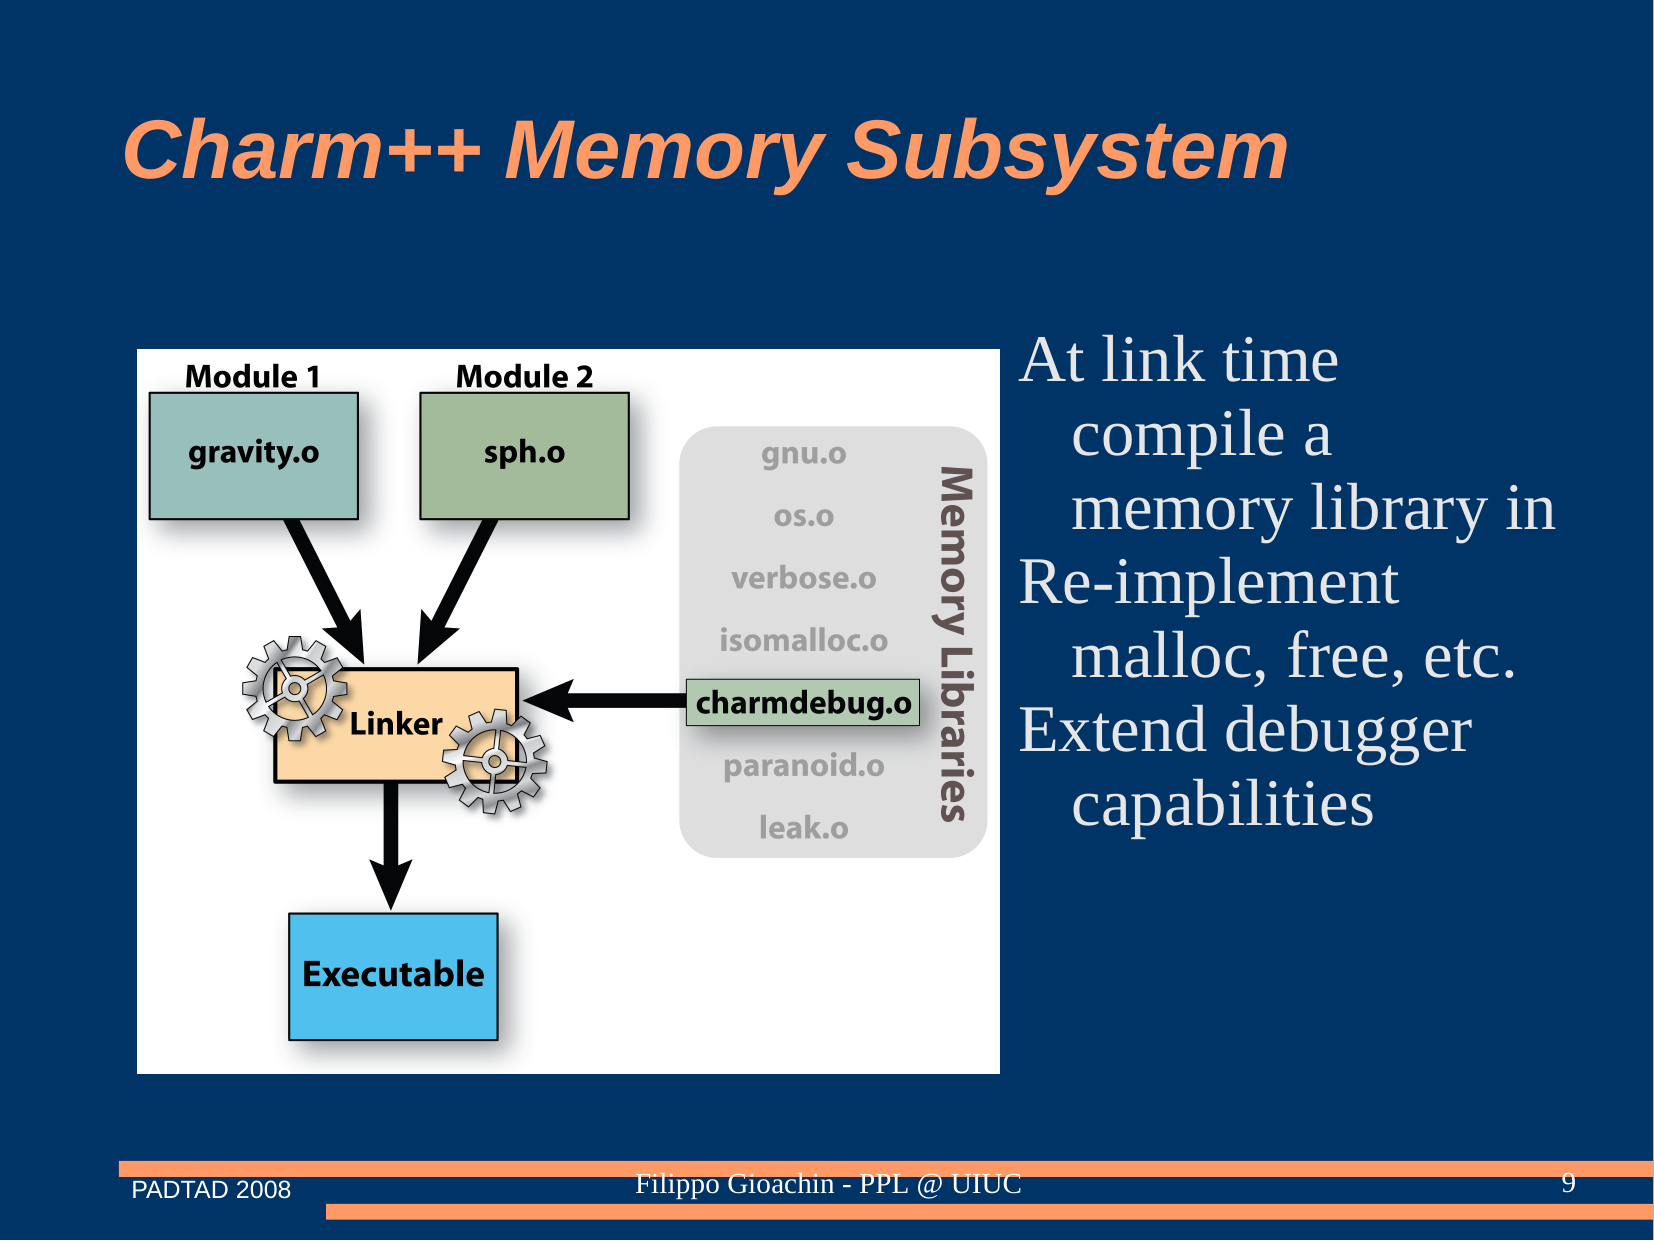

# Charm++ Memory Subsystem
At link time compile a memory library in
Re-implement malloc, free, etc.
Extend debugger capabilities
9
Filippo Gioachin - PPL @ UIUC